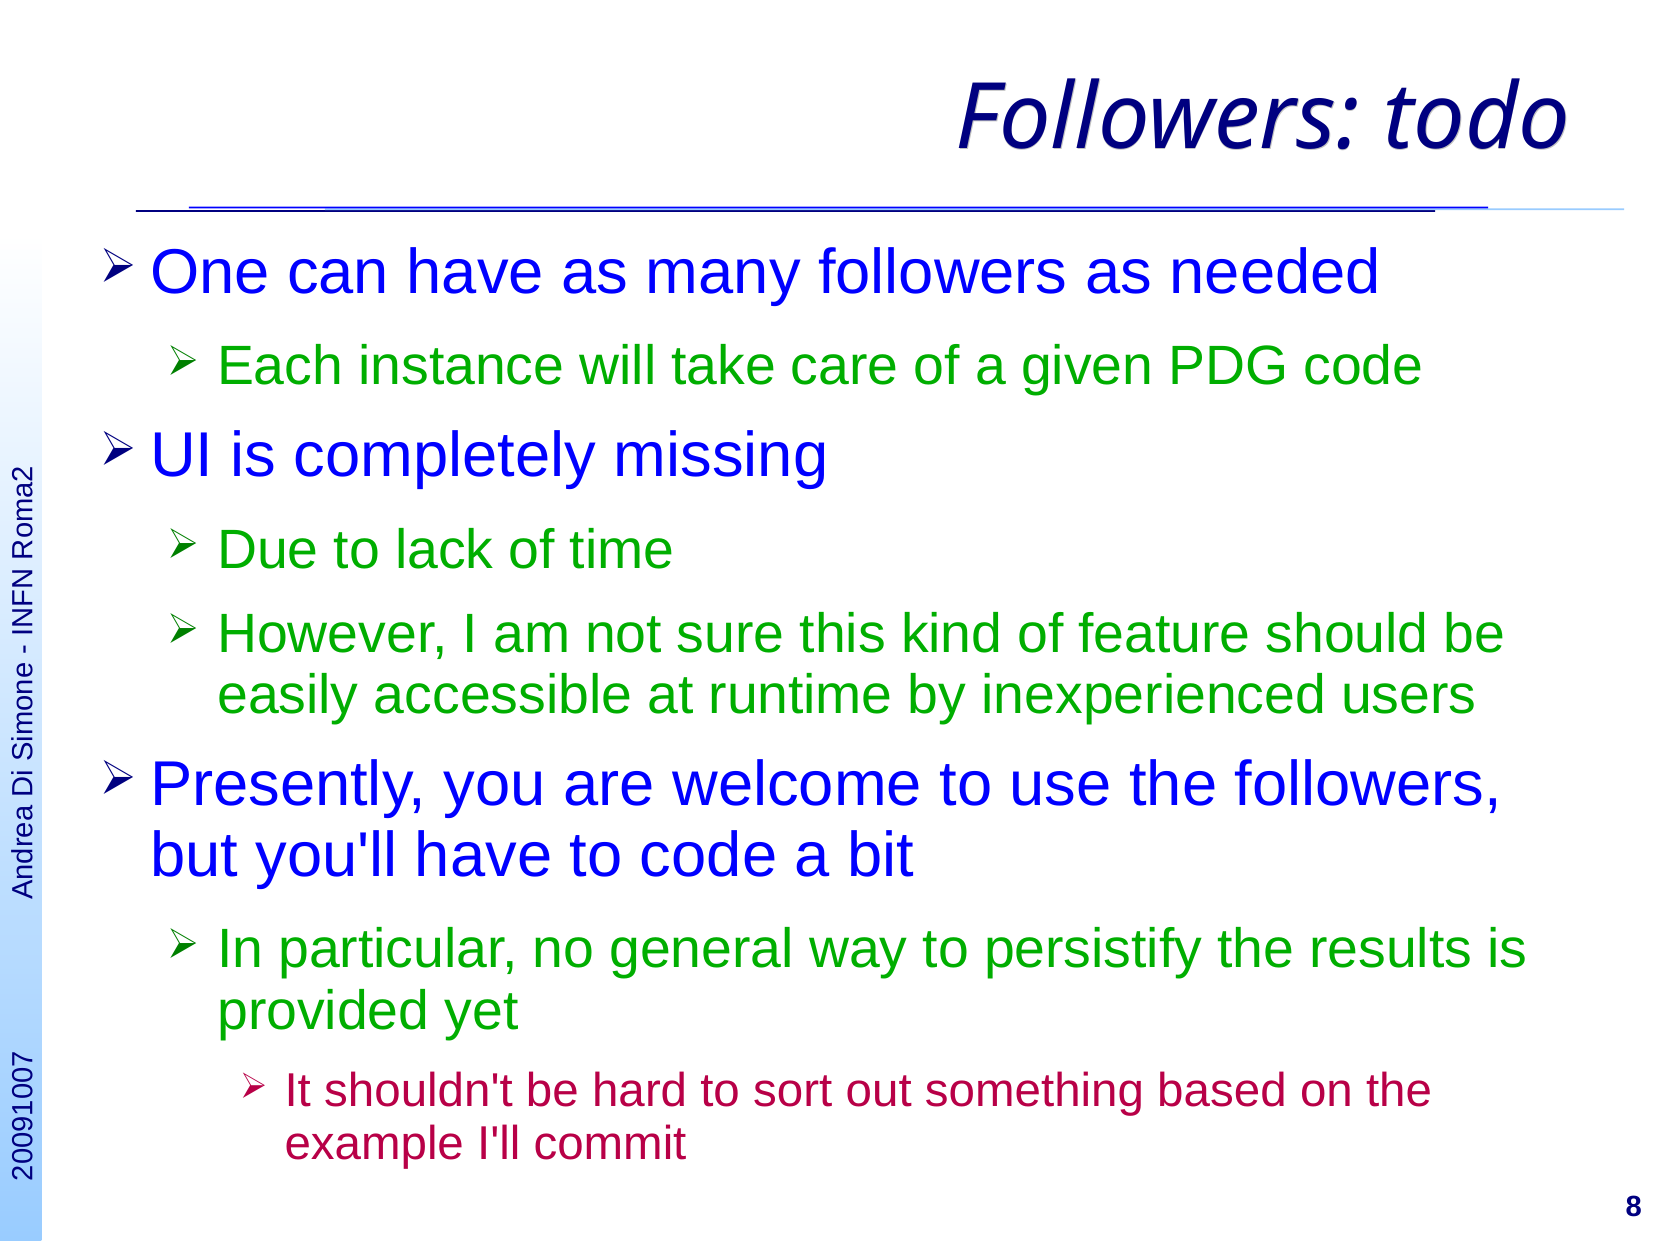

# Followers: todo
One can have as many followers as needed
Each instance will take care of a given PDG code
UI is completely missing
Due to lack of time
However, I am not sure this kind of feature should be easily accessible at runtime by inexperienced users
Presently, you are welcome to use the followers, but you'll have to code a bit
In particular, no general way to persistify the results is provided yet
It shouldn't be hard to sort out something based on the example I'll commit
Andrea Di Simone - INFN Roma2
20091007
8